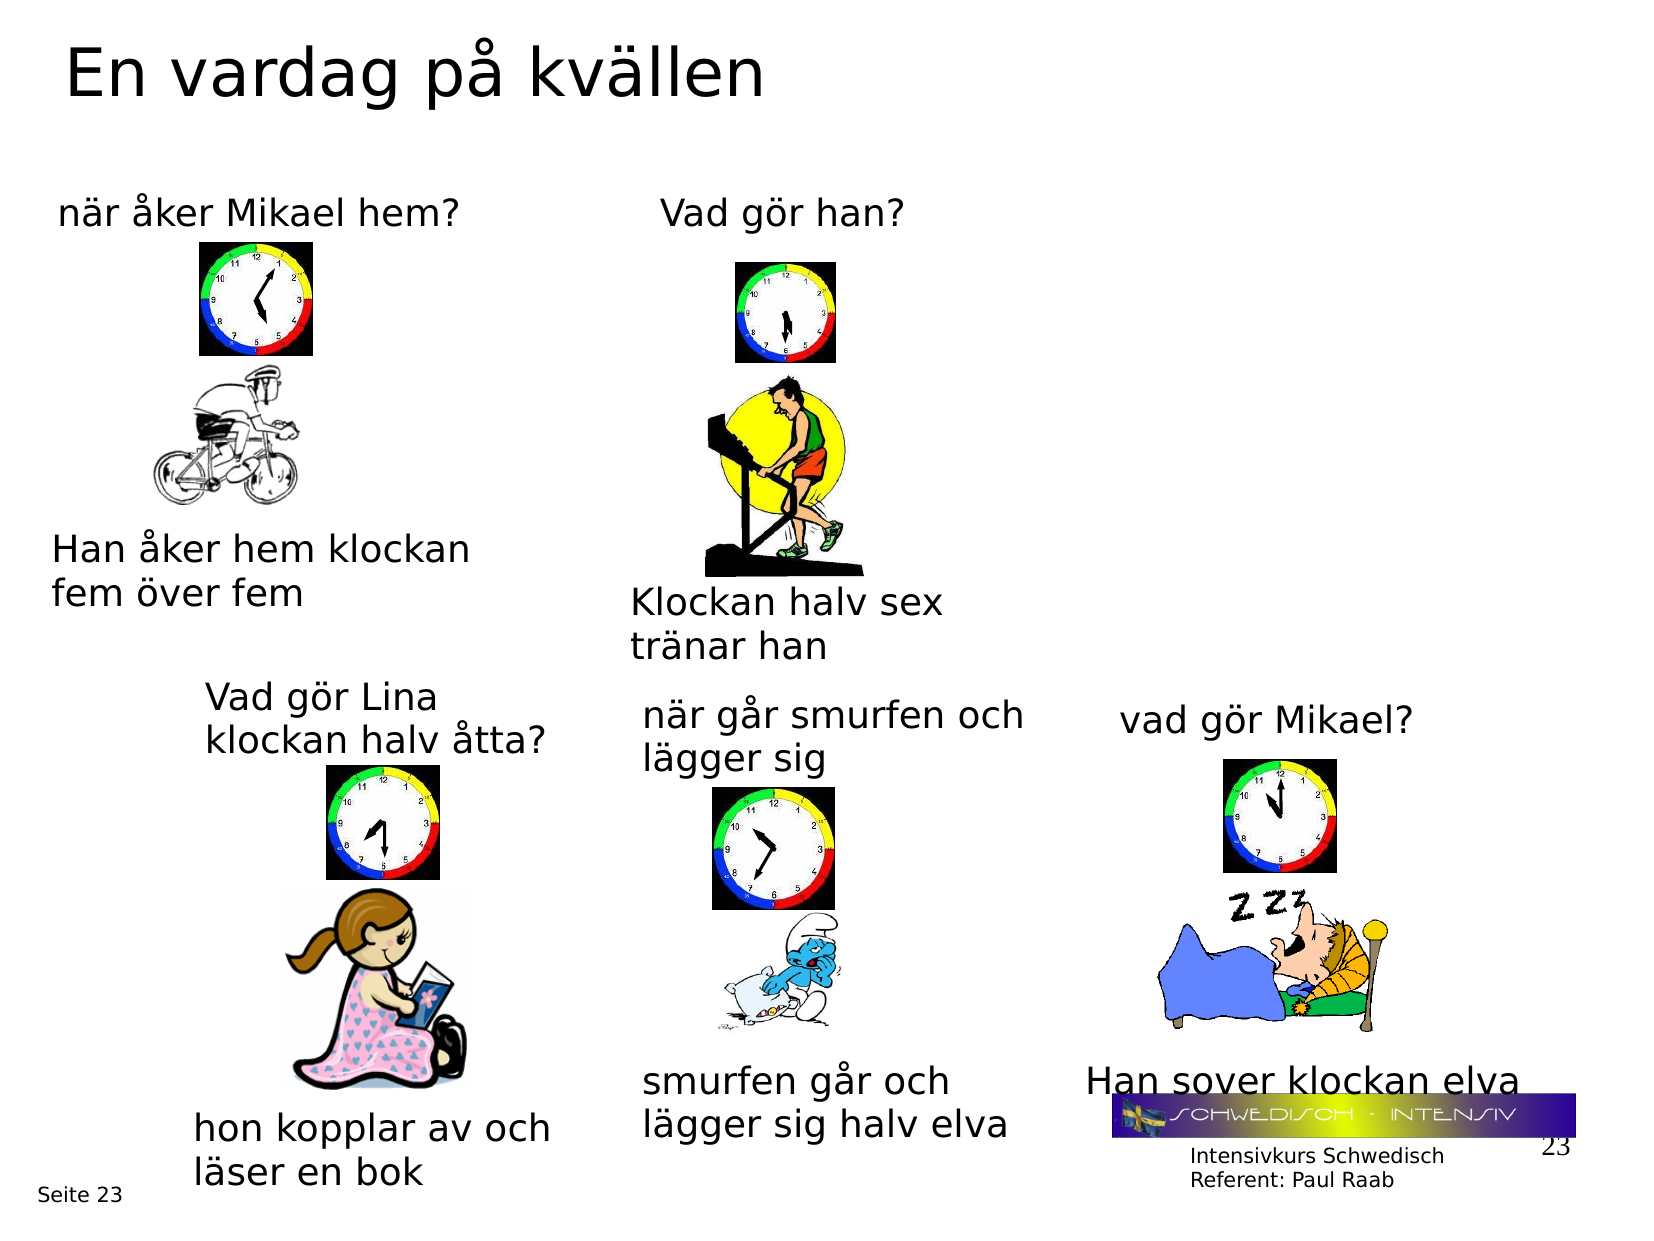

En vardag på kvällen
när åker Mikael hem?
Vad gör han?
Han åker hem klockan
fem över fem
Klockan halv sex tränar han
Vad gör Lina
klockan halv åtta?
när går smurfen och lägger sig
vad gör Mikael?
smurfen går och lägger sig halv elva
Han sover klockan elva
hon kopplar av och läser en bok